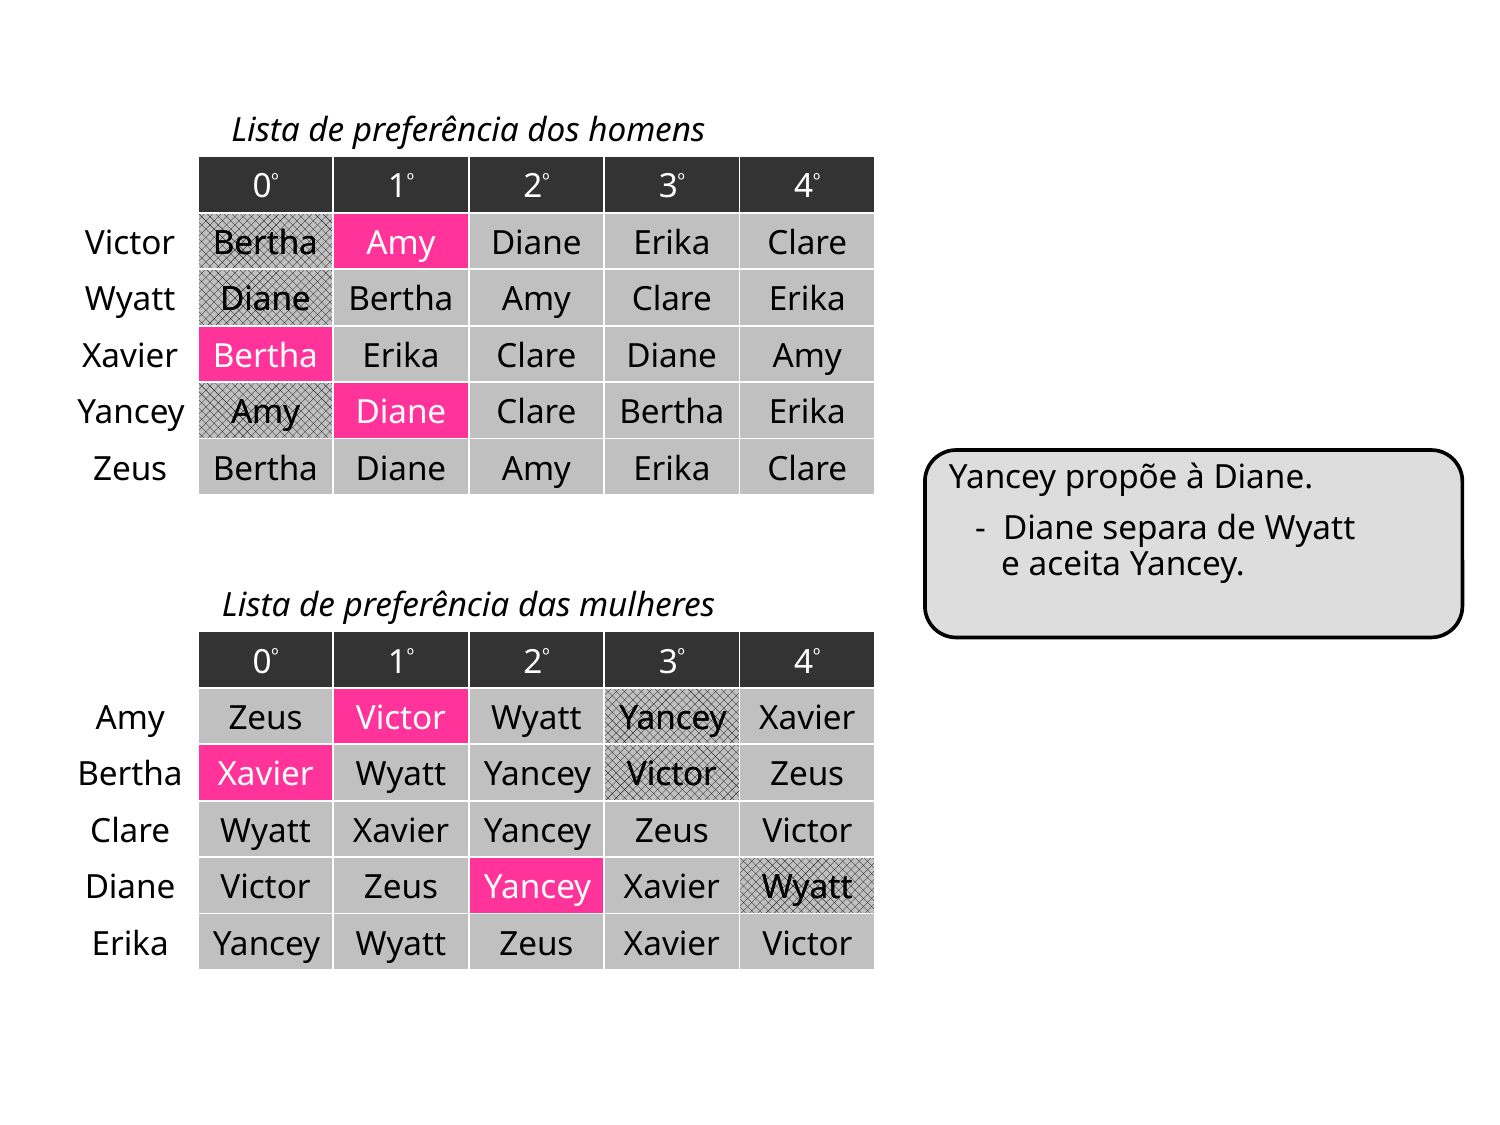

Bertha
Amy
Diane
Bertha
Amy
Diane
Yancey propõe à Diane.
 - Diane separa de Wyatt
 e aceita Yancey.
Victor
Yancey
Xavier
Victor
Yancey
Wyatt